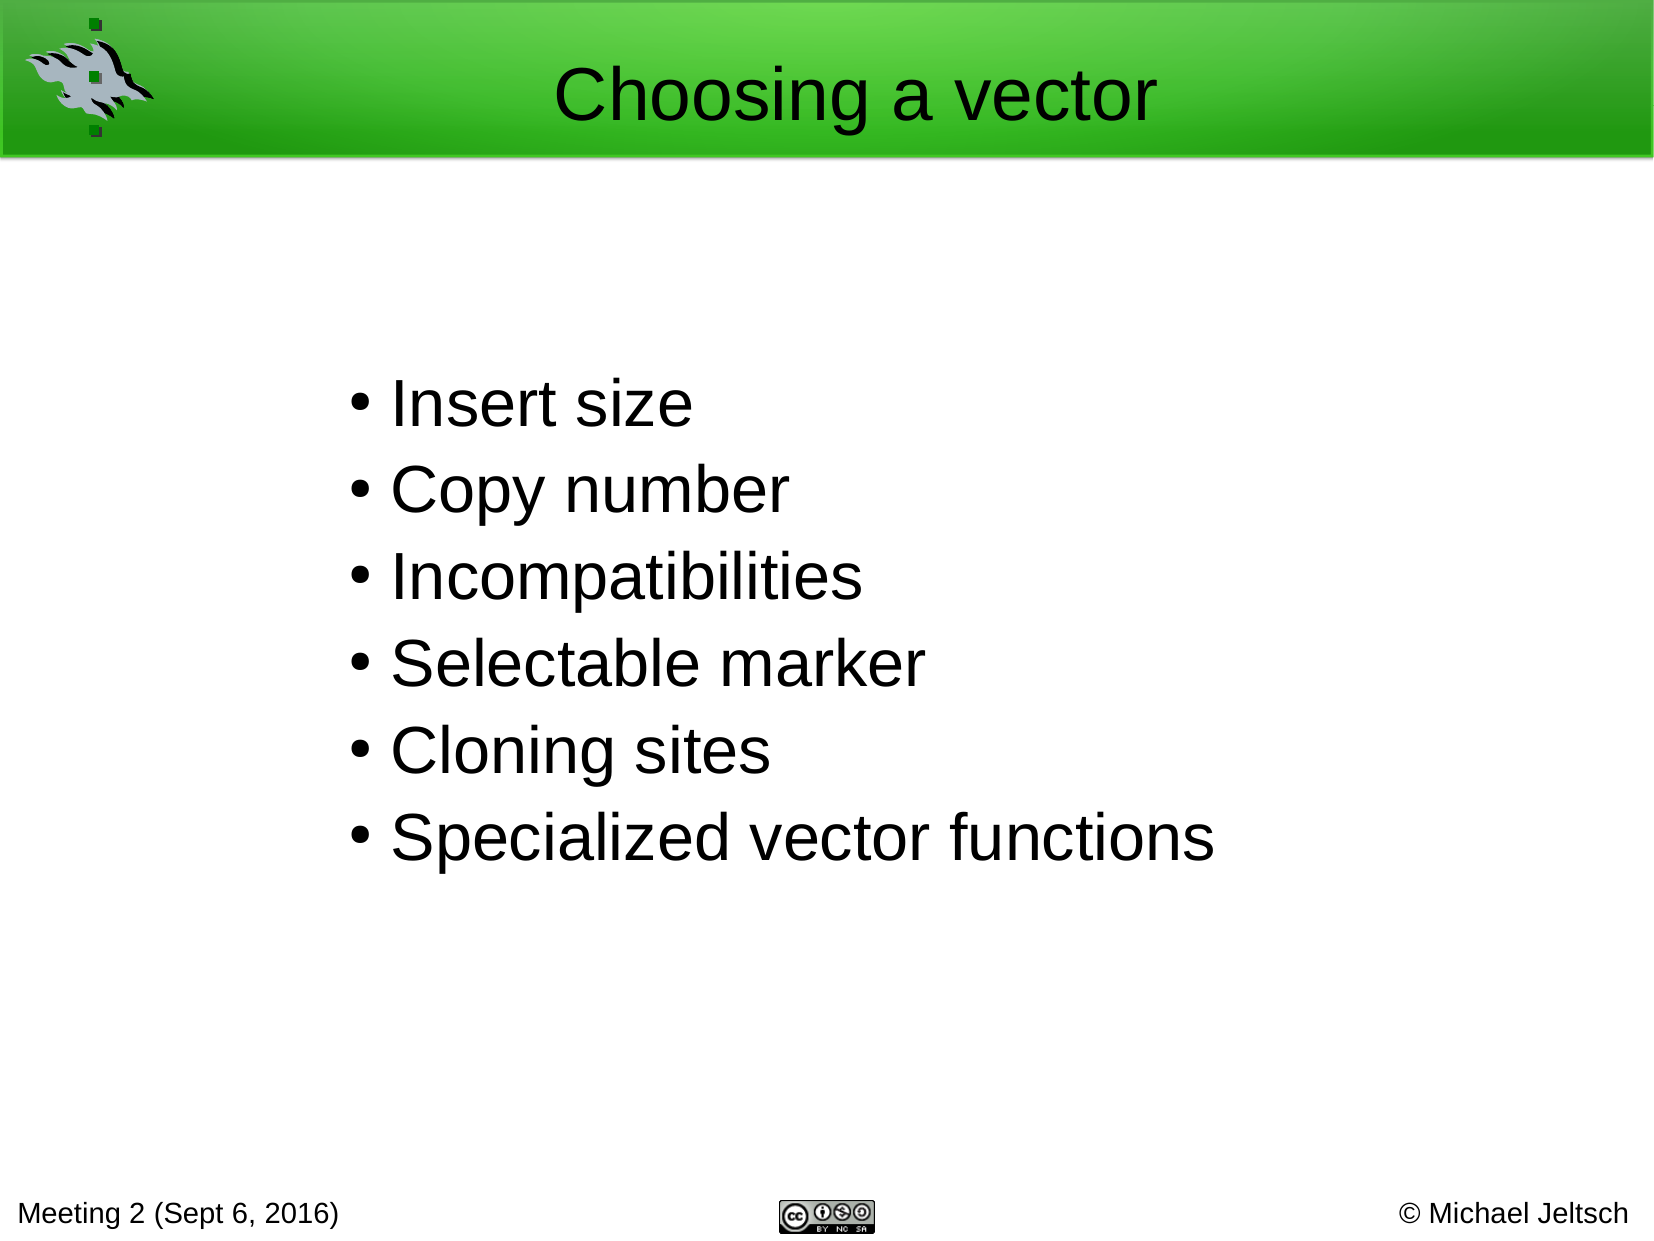

# Choosing a vector
 Insert size
 Copy number
 Incompatibilities
 Selectable marker
 Cloning sites
 Specialized vector functions